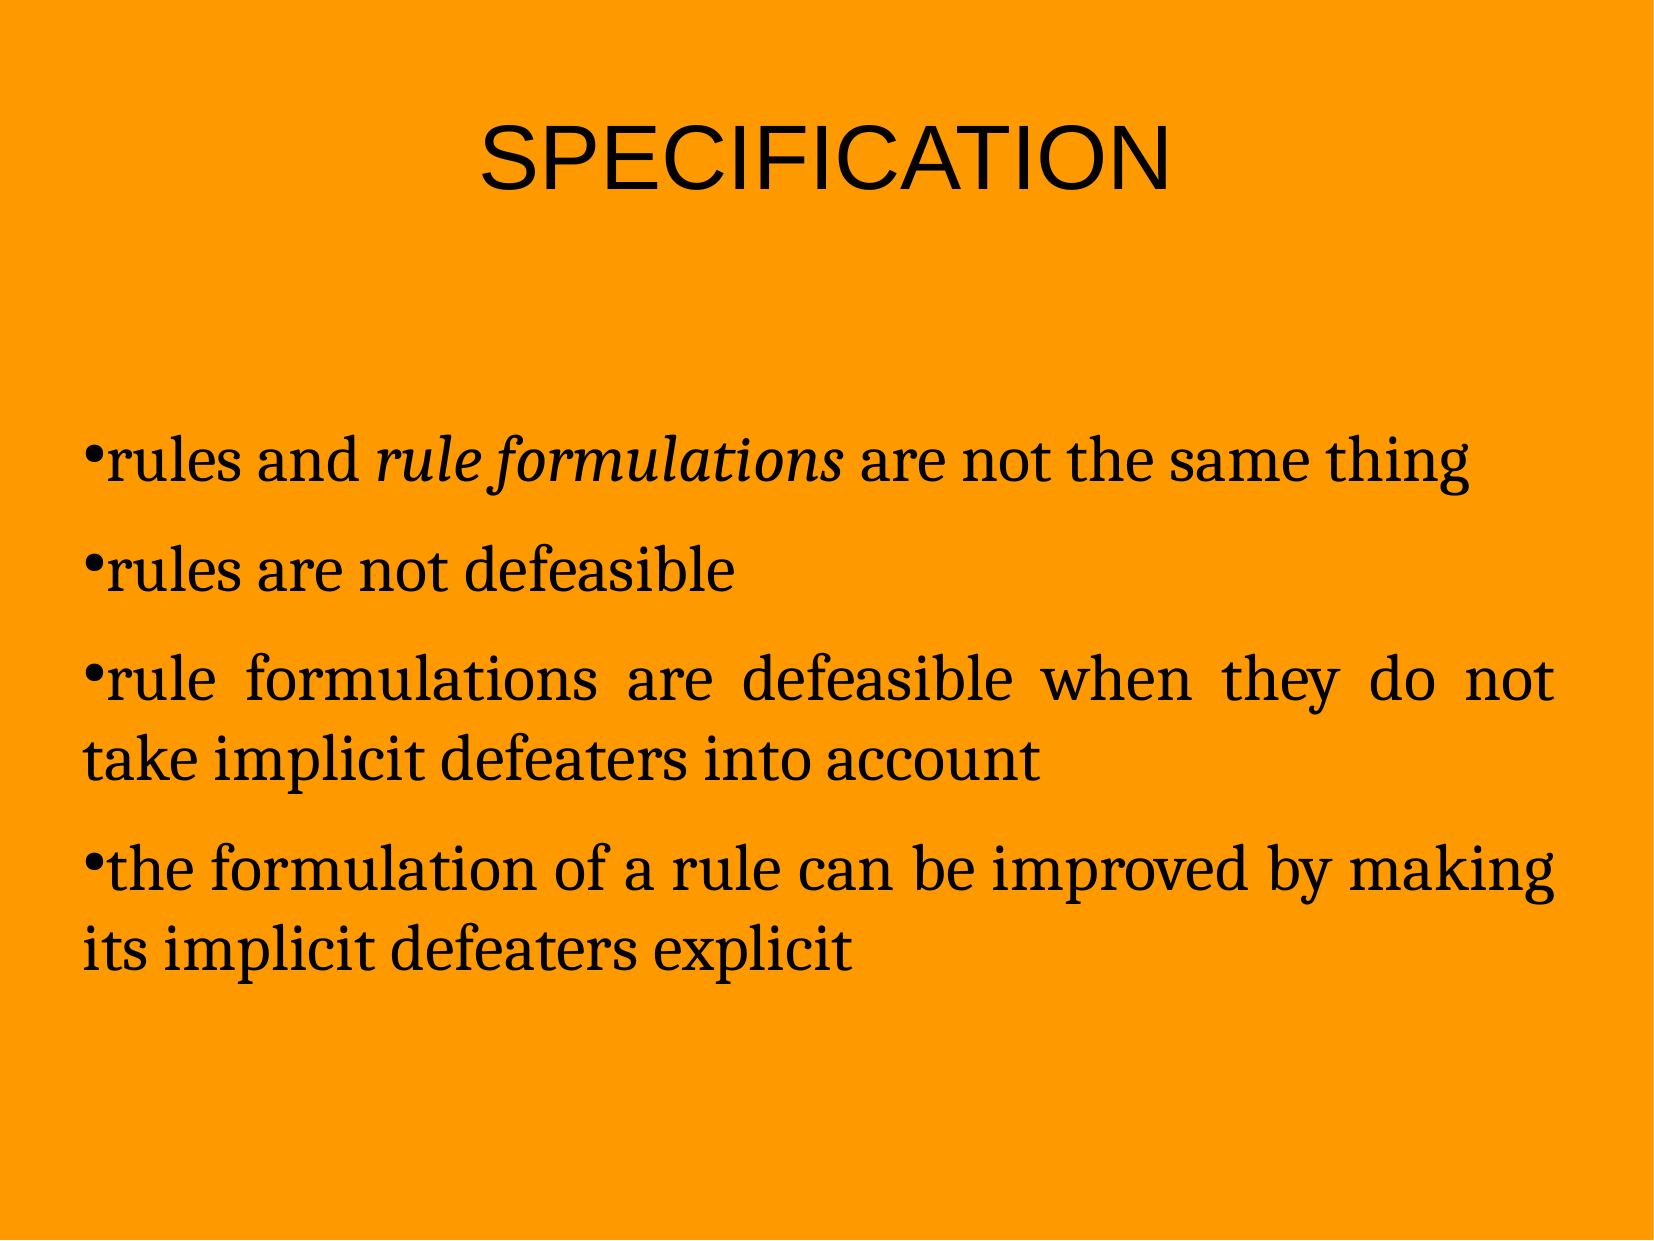

# SPECIFICATION
rules and rule formulations are not the same thing
rules are not defeasible
rule formulations are defeasible when they do not take implicit defeaters into account
the formulation of a rule can be improved by making its implicit defeaters explicit